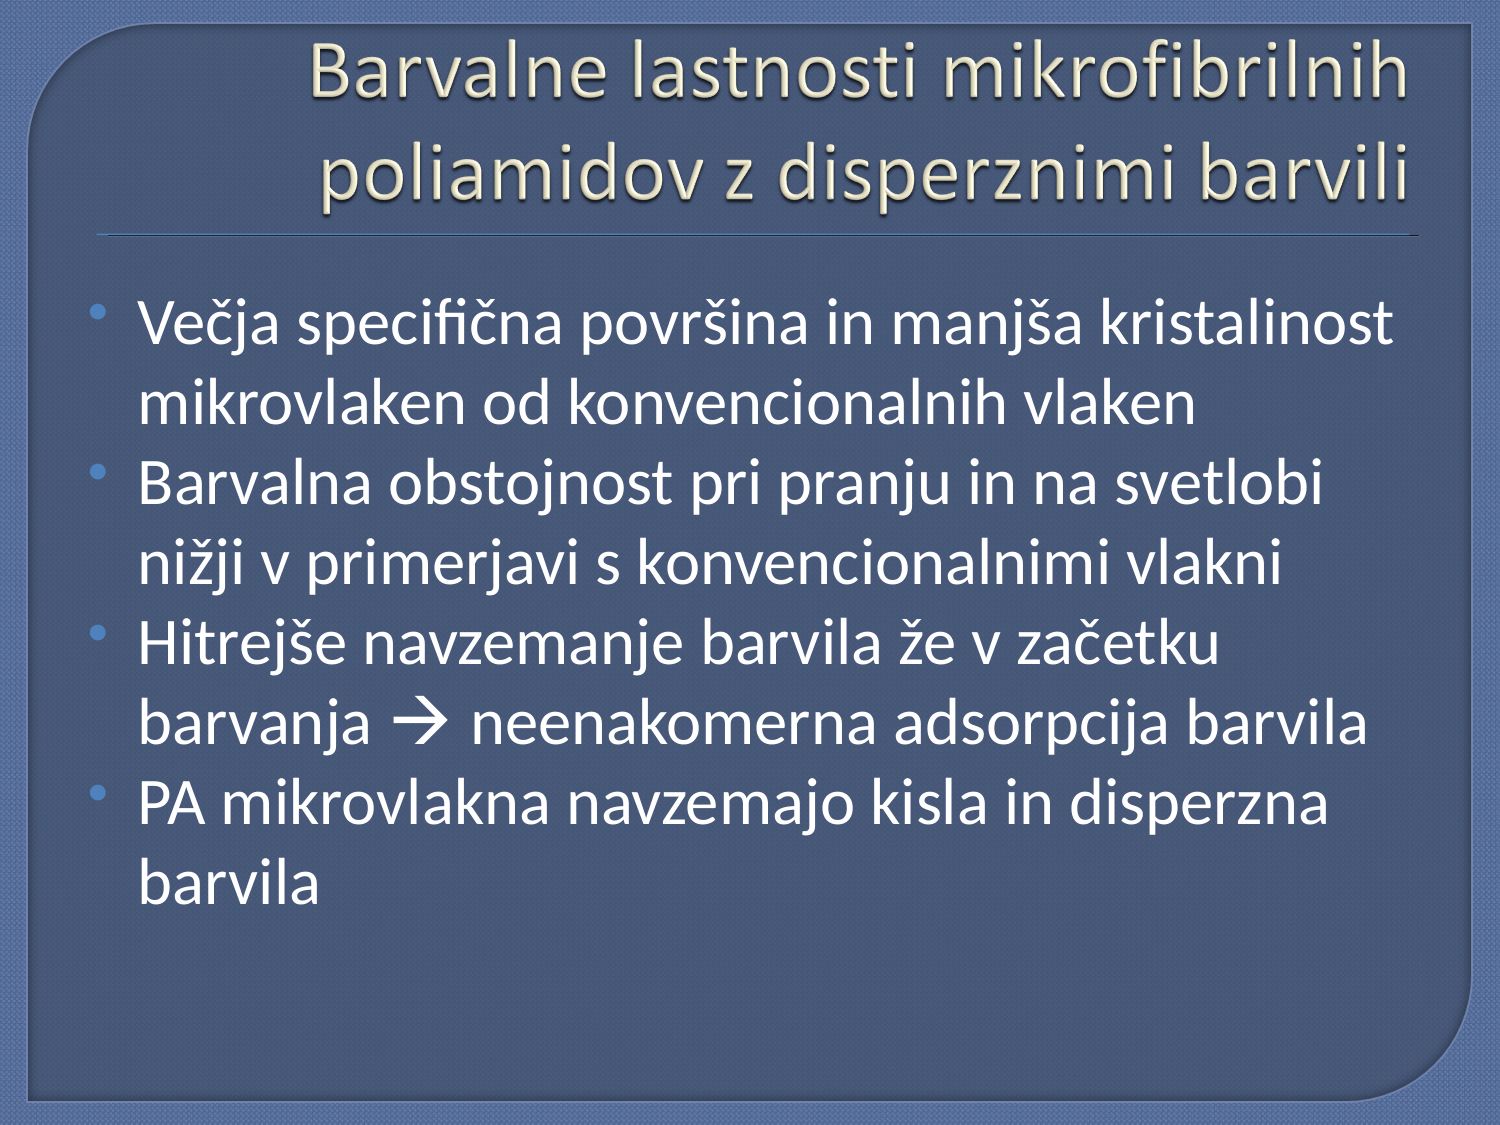

# Večja specifična površina in manjša kristalinost mikrovlaken od konvencionalnih vlaken
Barvalna obstojnost pri pranju in na svetlobi nižji v primerjavi s konvencionalnimi vlakni
Hitrejše navzemanje barvila že v začetku barvanja  neenakomerna adsorpcija barvila
PA mikrovlakna navzemajo kisla in disperzna barvila